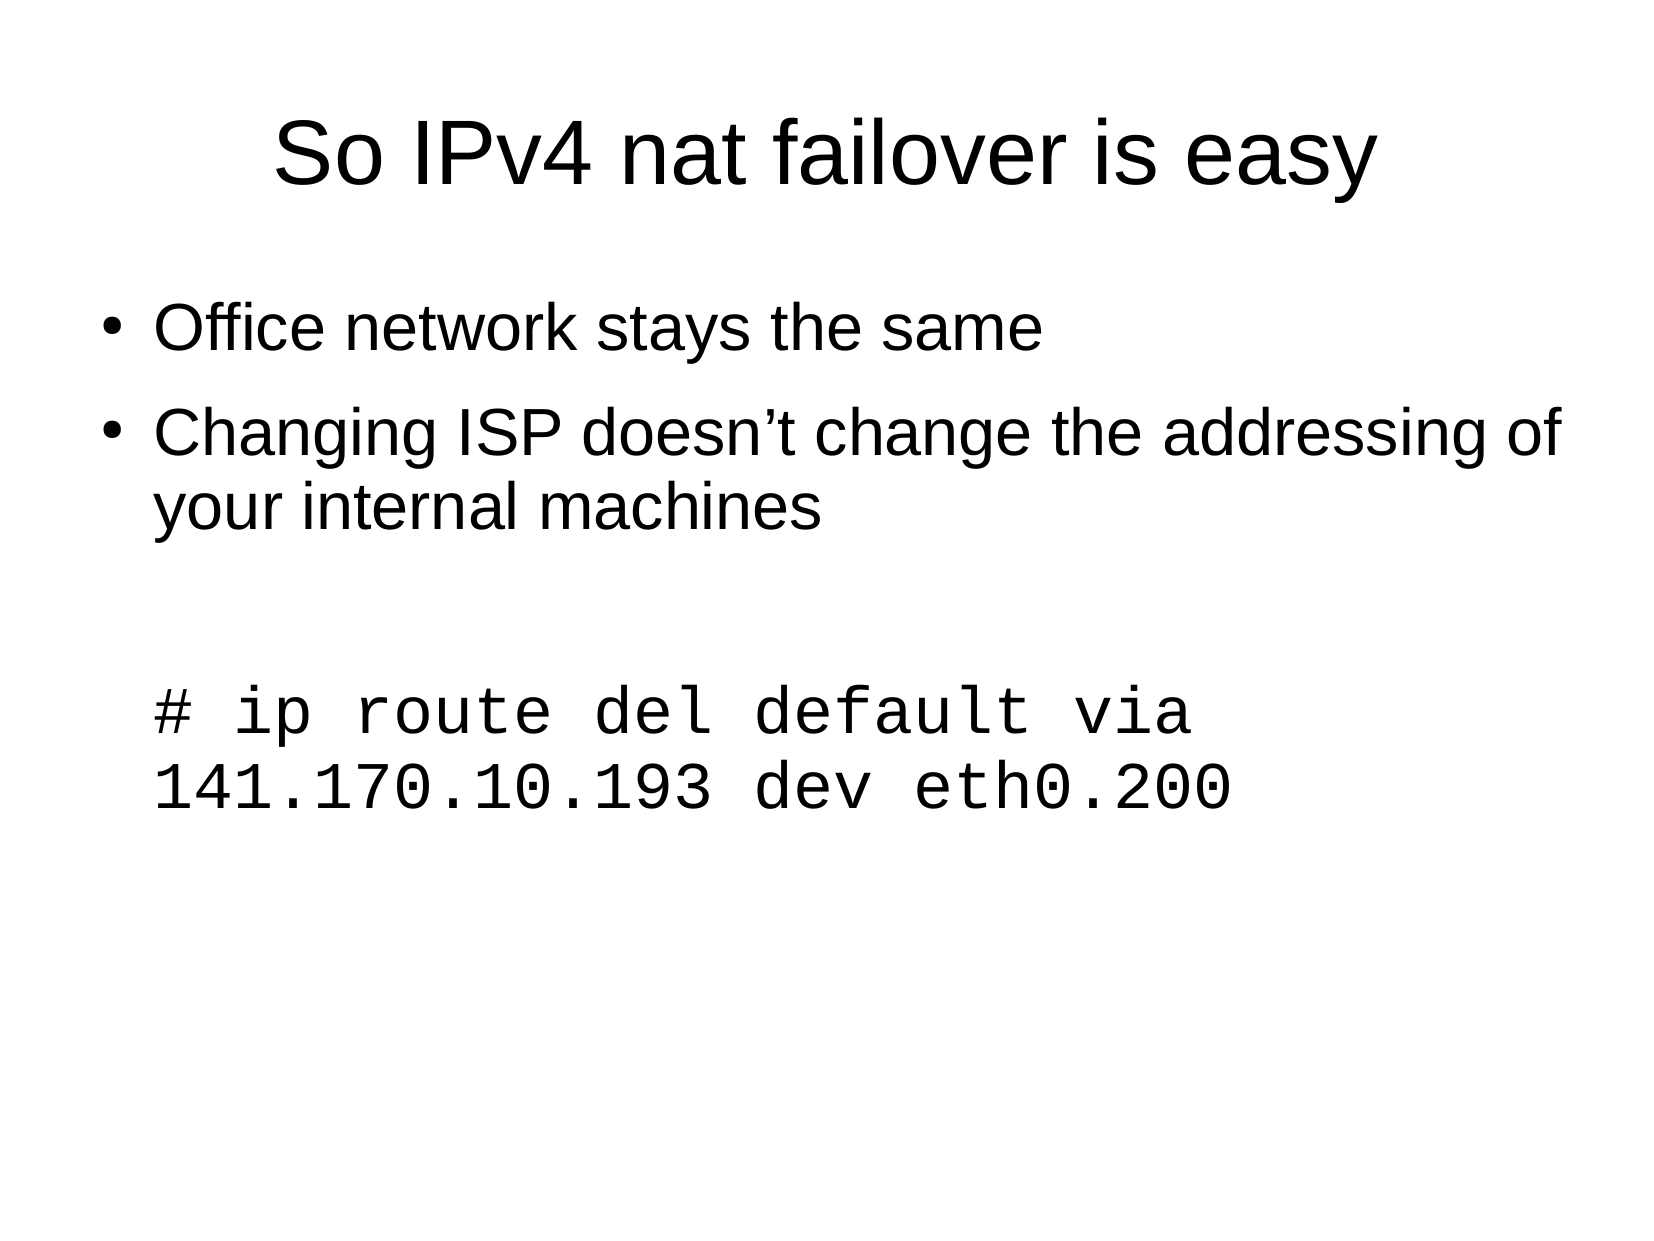

# So IPv4 nat failover is easy
Office network stays the same
Changing ISP doesn’t change the addressing of your internal machines
# ip route del default via 141.170.10.193 dev eth0.200